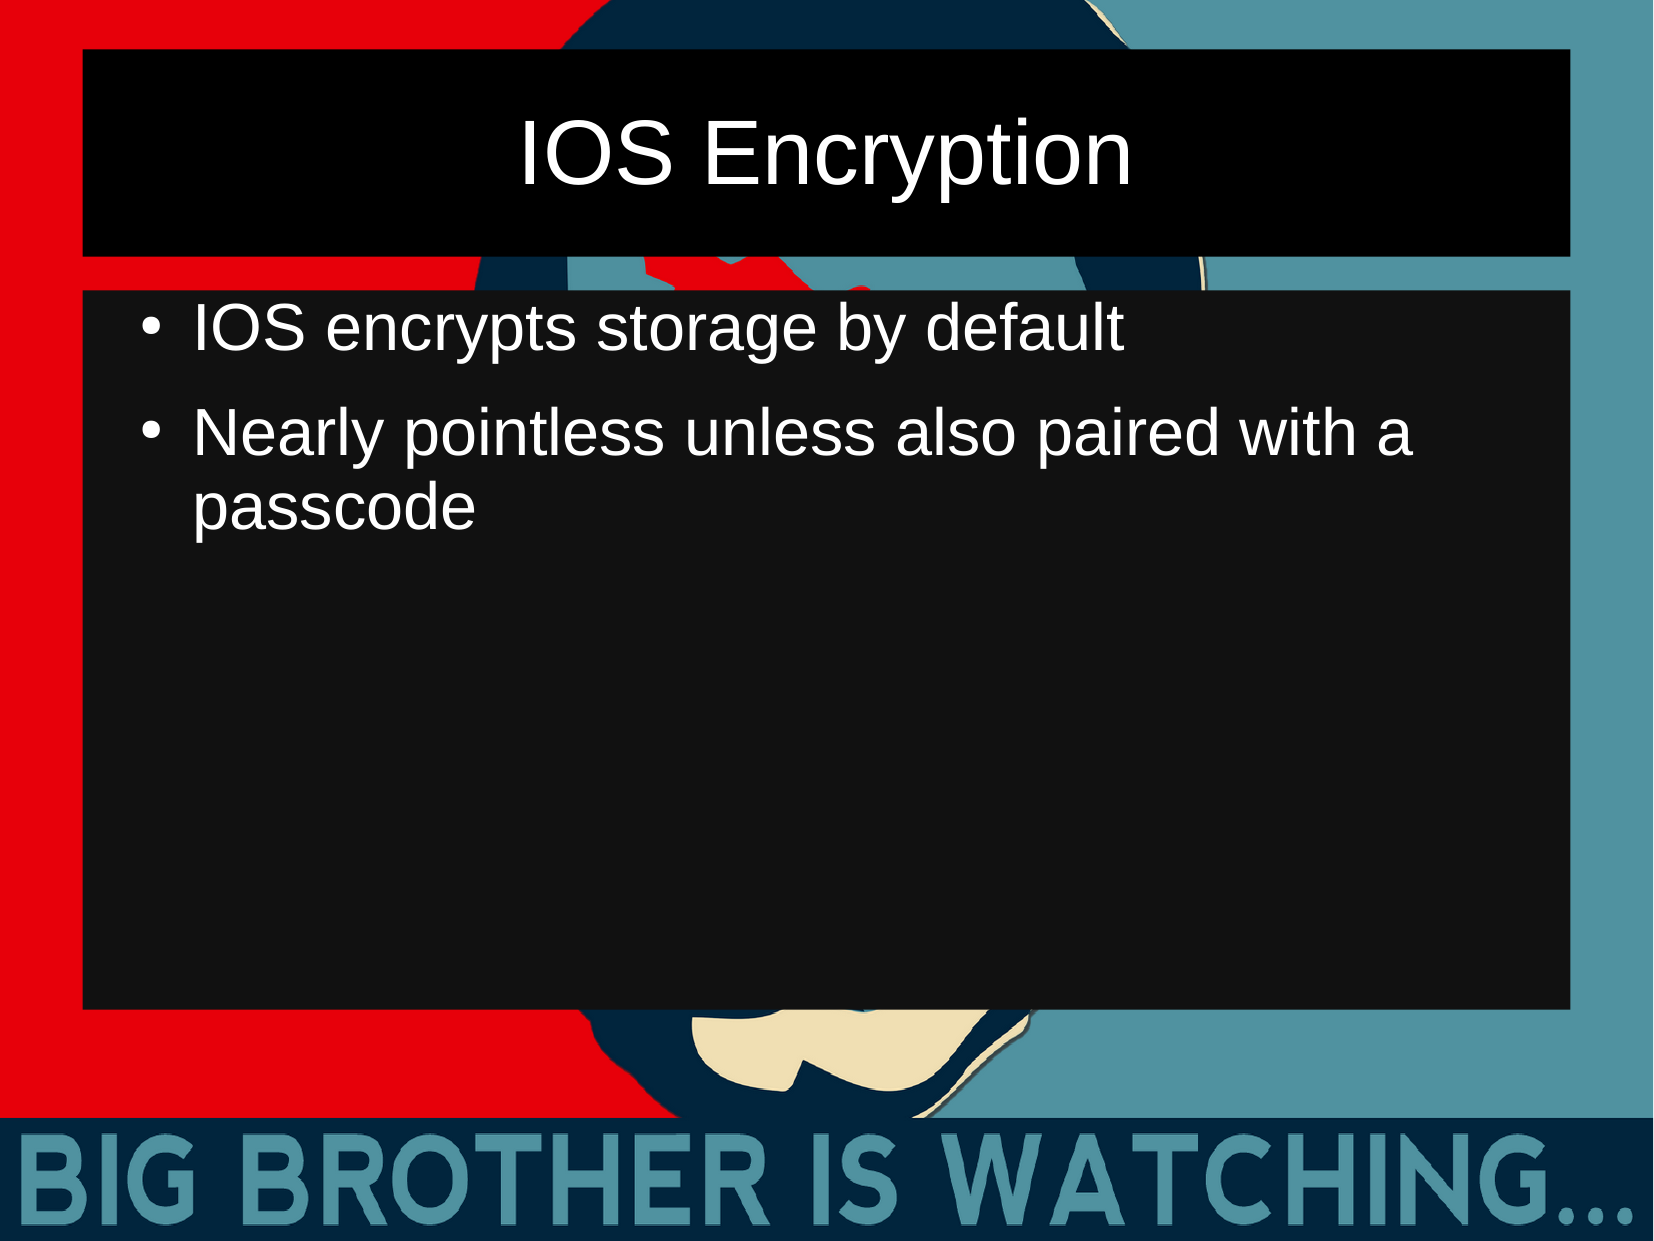

# IOS Encryption
IOS encrypts storage by default
Nearly pointless unless also paired with a passcode